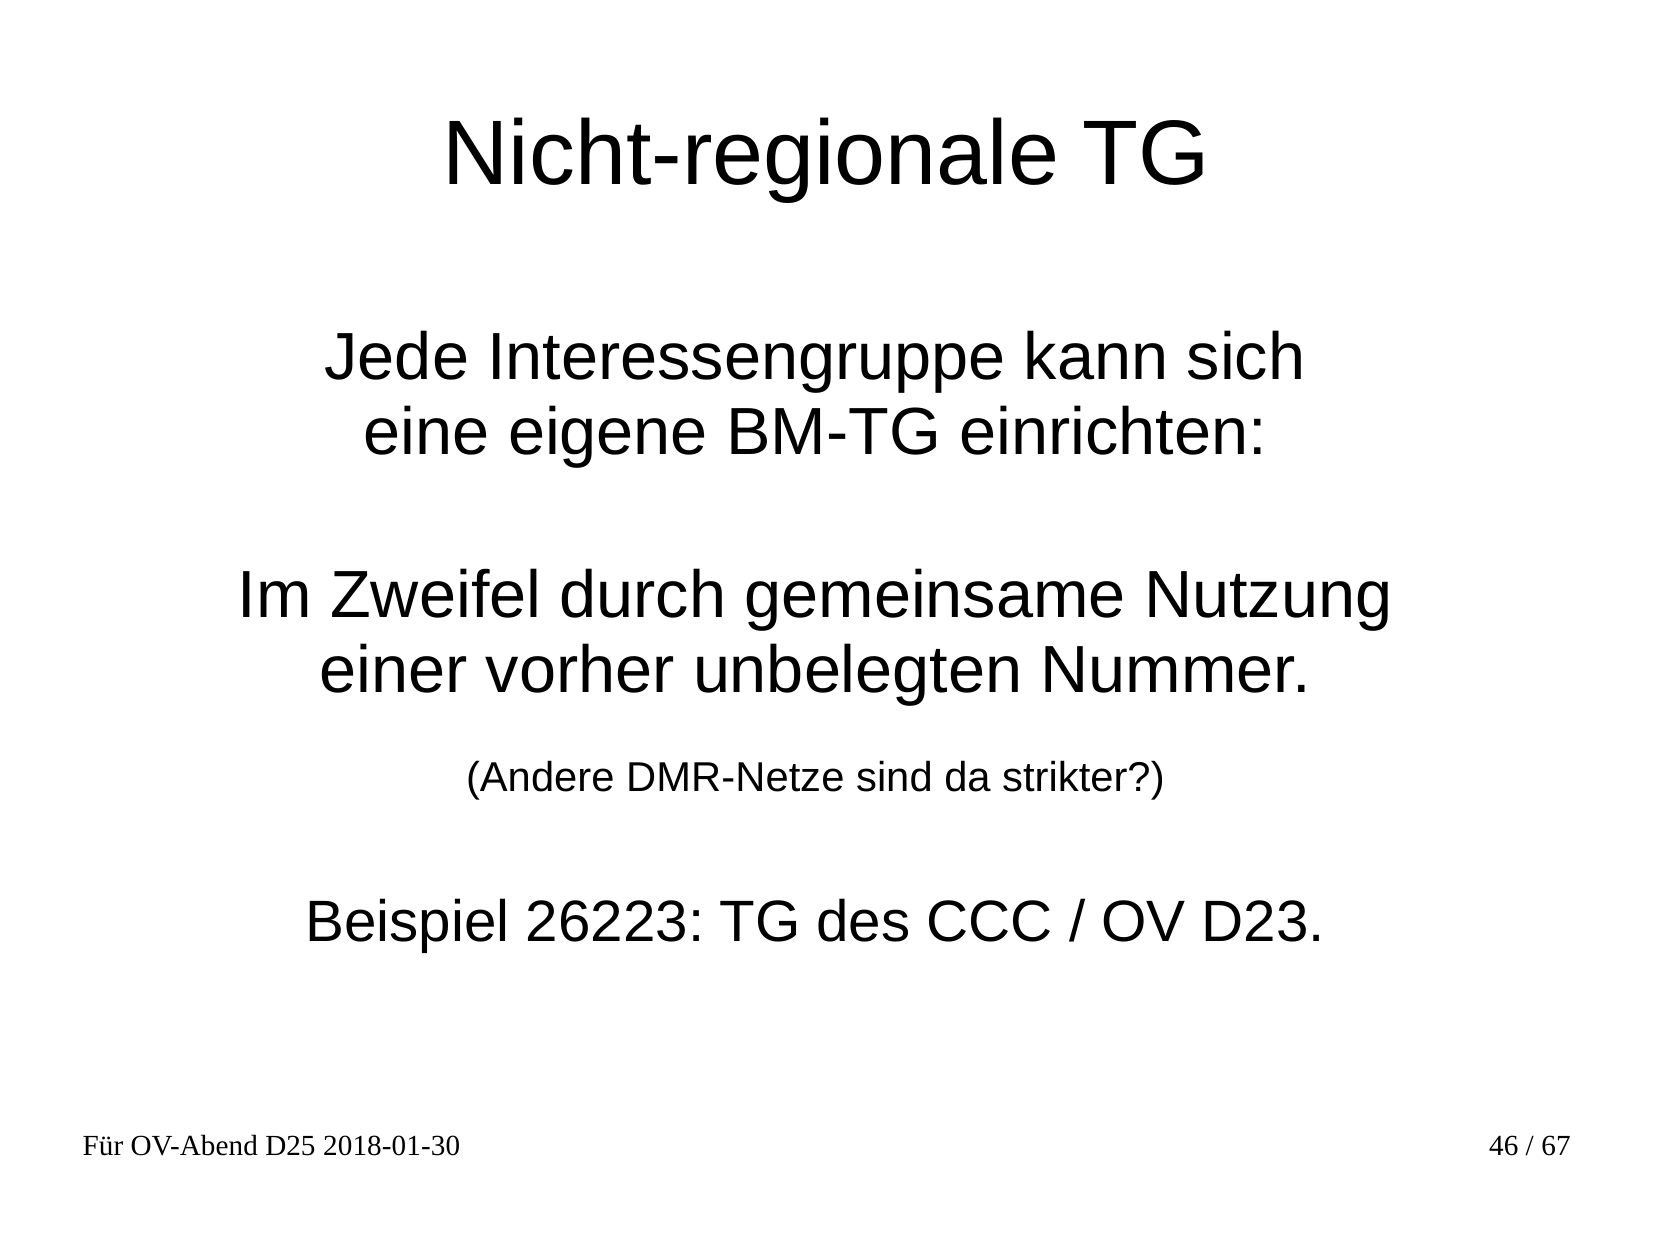

# Nicht-regionale TG
Jede Interessengruppe kann sich
eine eigene BM-TG einrichten:
Im Zweifel durch gemeinsame Nutzung
einer vorher unbelegten Nummer.
(Andere DMR-Netze sind da strikter?)
Beispiel 26223: TG des CCC / OV D23.
46